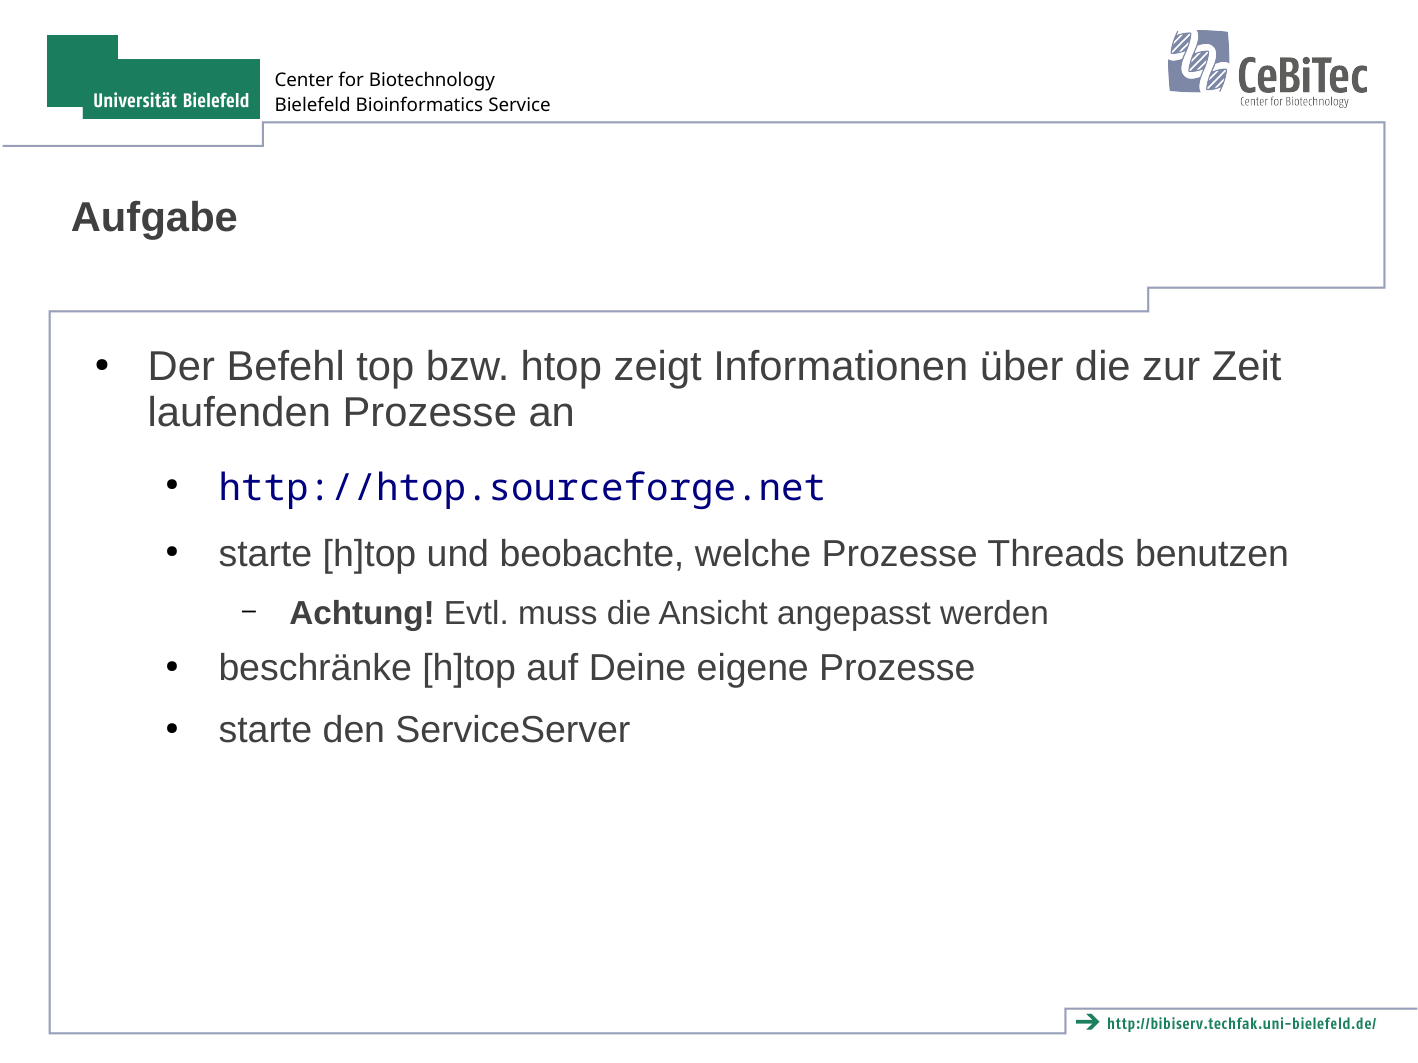

# Aufgabe
Der Befehl top bzw. htop zeigt Informationen über die zur Zeit laufenden Prozesse an
http://htop.sourceforge.net
starte [h]top und beobachte, welche Prozesse Threads benutzen
Achtung! Evtl. muss die Ansicht angepasst werden
beschränke [h]top auf Deine eigene Prozesse
starte den ServiceServer